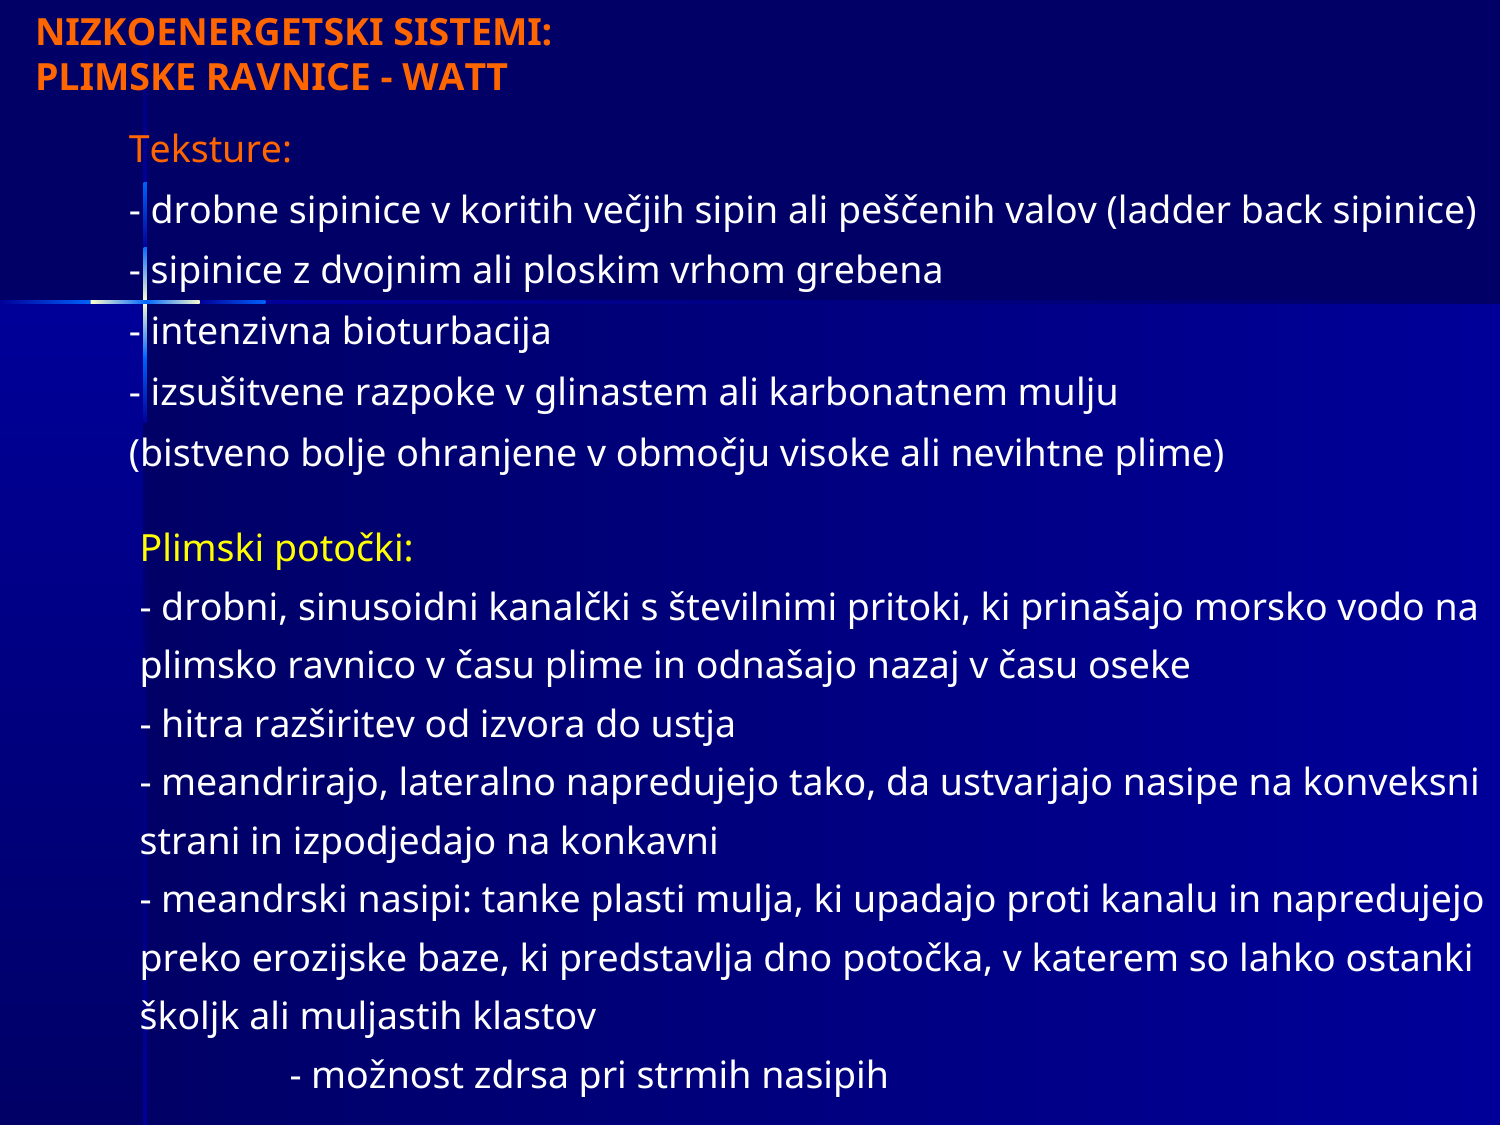

NIZKOENERGETSKI SISTEMI:
PLIMSKE RAVNICE - WATT
Teksture:
- drobne sipinice v koritih večjih sipin ali peščenih valov (ladder back sipinice)
- sipinice z dvojnim ali ploskim vrhom grebena
- intenzivna bioturbacija
- izsušitvene razpoke v glinastem ali karbonatnem mulju
(bistveno bolje ohranjene v območju visoke ali nevihtne plime)
Plimski potočki:
- drobni, sinusoidni kanalčki s številnimi pritoki, ki prinašajo morsko vodo na
plimsko ravnico v času plime in odnašajo nazaj v času oseke
- hitra razširitev od izvora do ustja
- meandrirajo, lateralno napredujejo tako, da ustvarjajo nasipe na konveksni
strani in izpodjedajo na konkavni
- meandrski nasipi: tanke plasti mulja, ki upadajo proti kanalu in napredujejo
preko erozijske baze, ki predstavlja dno potočka, v katerem so lahko ostanki
školjk ali muljastih klastov
	- možnost zdrsa pri strmih nasipih